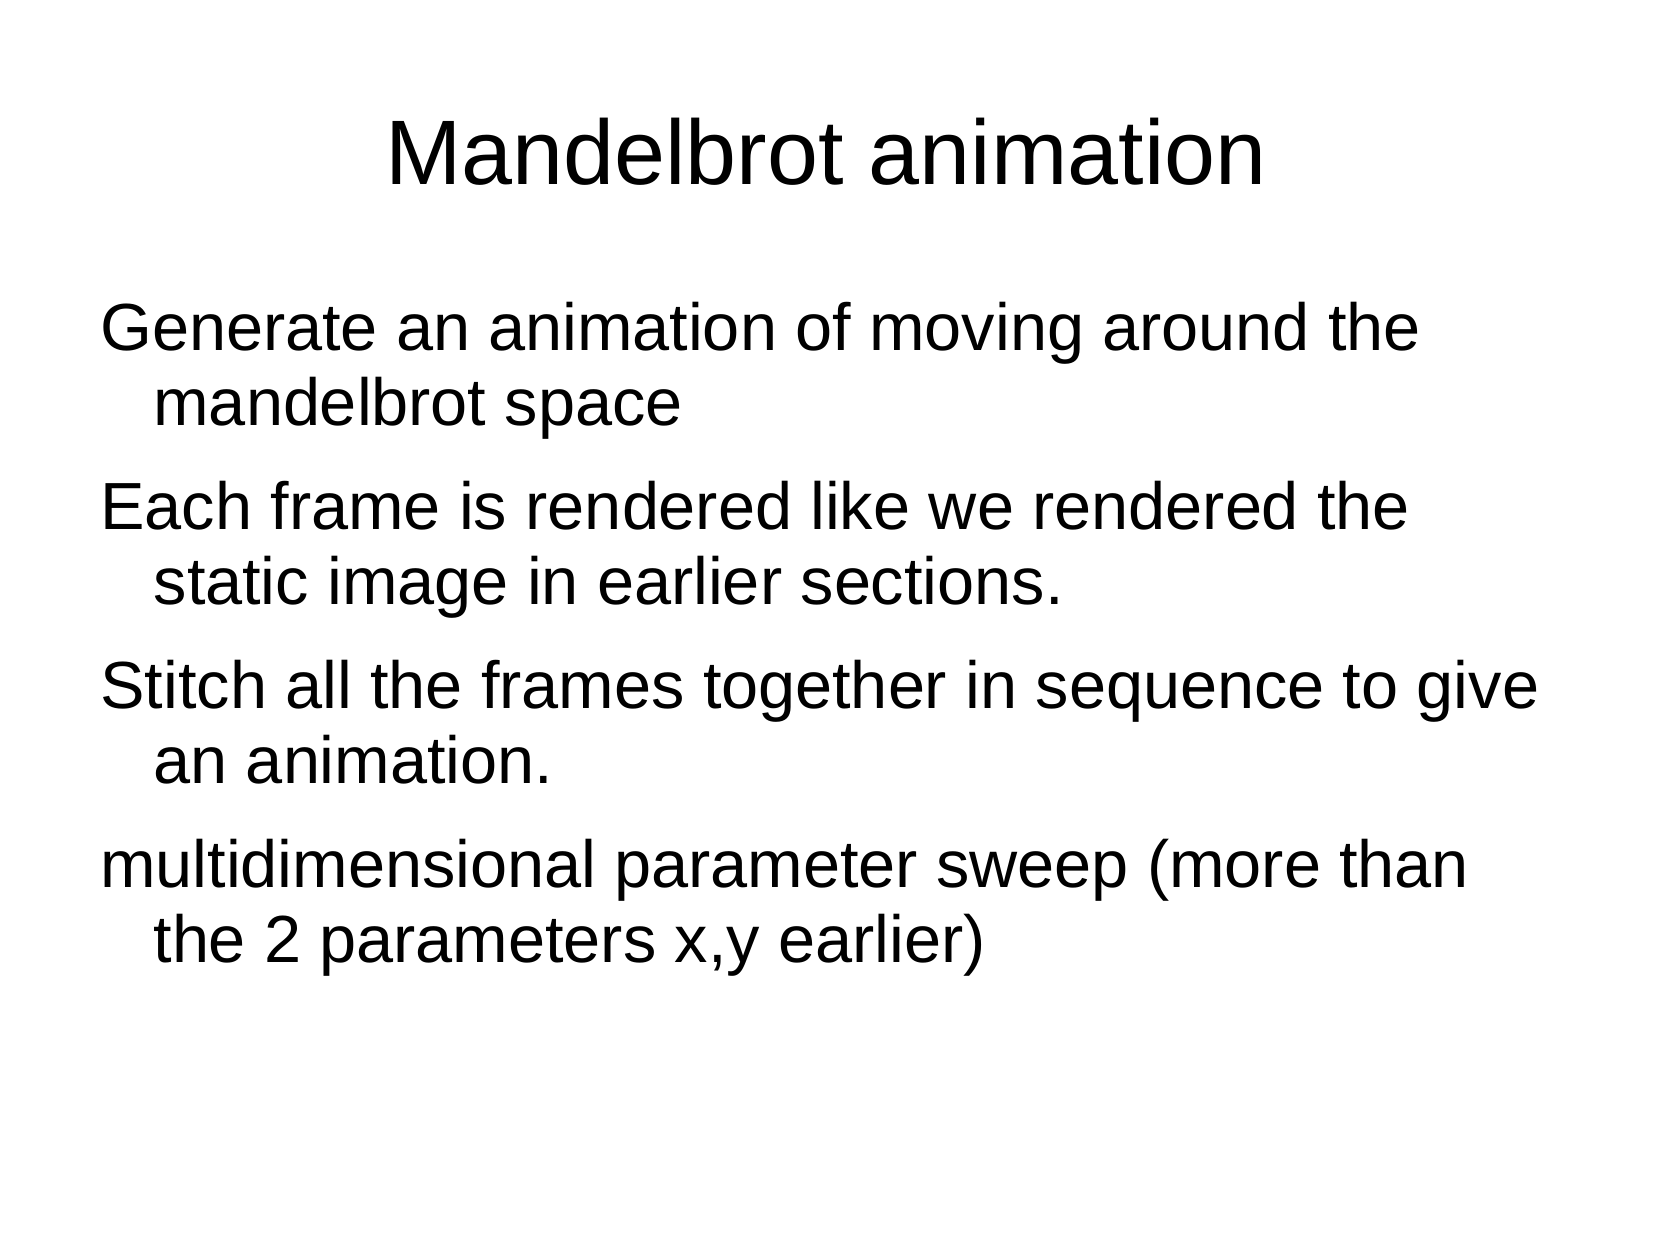

# Mandelbrot animation
Generate an animation of moving around the mandelbrot space
Each frame is rendered like we rendered the static image in earlier sections.
Stitch all the frames together in sequence to give an animation.
multidimensional parameter sweep (more than the 2 parameters x,y earlier)